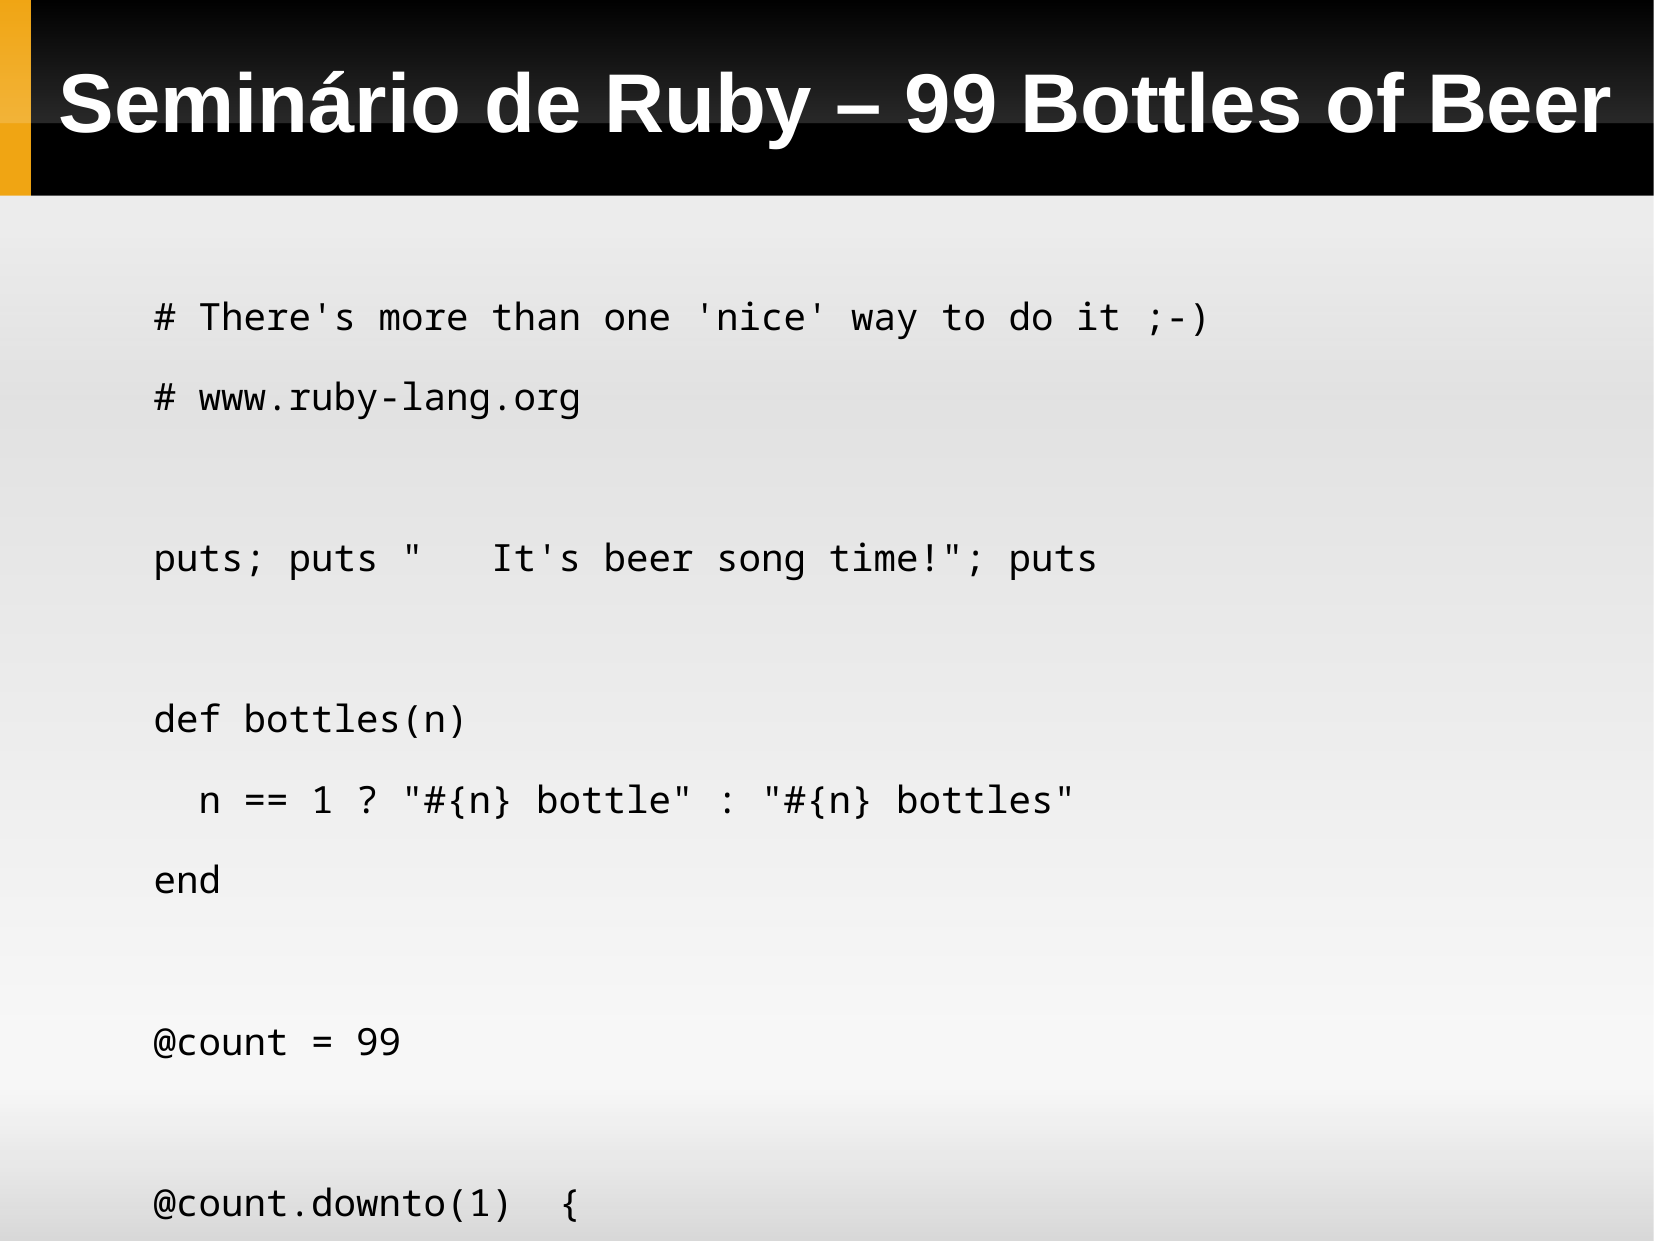

# Seminário de Ruby – 99 Bottles of Beer
# There's more than one 'nice' way to do it ;-)
# www.ruby-lang.org
puts; puts " It's beer song time!"; puts
def bottles(n)
 n == 1 ? "#{n} bottle" : "#{n} bottles"
end
@count = 99
@count.downto(1) {
puts <<BEERSONG
~~~~~~~~~~~~~~~~~~~~~~~~~~~~~~~~~